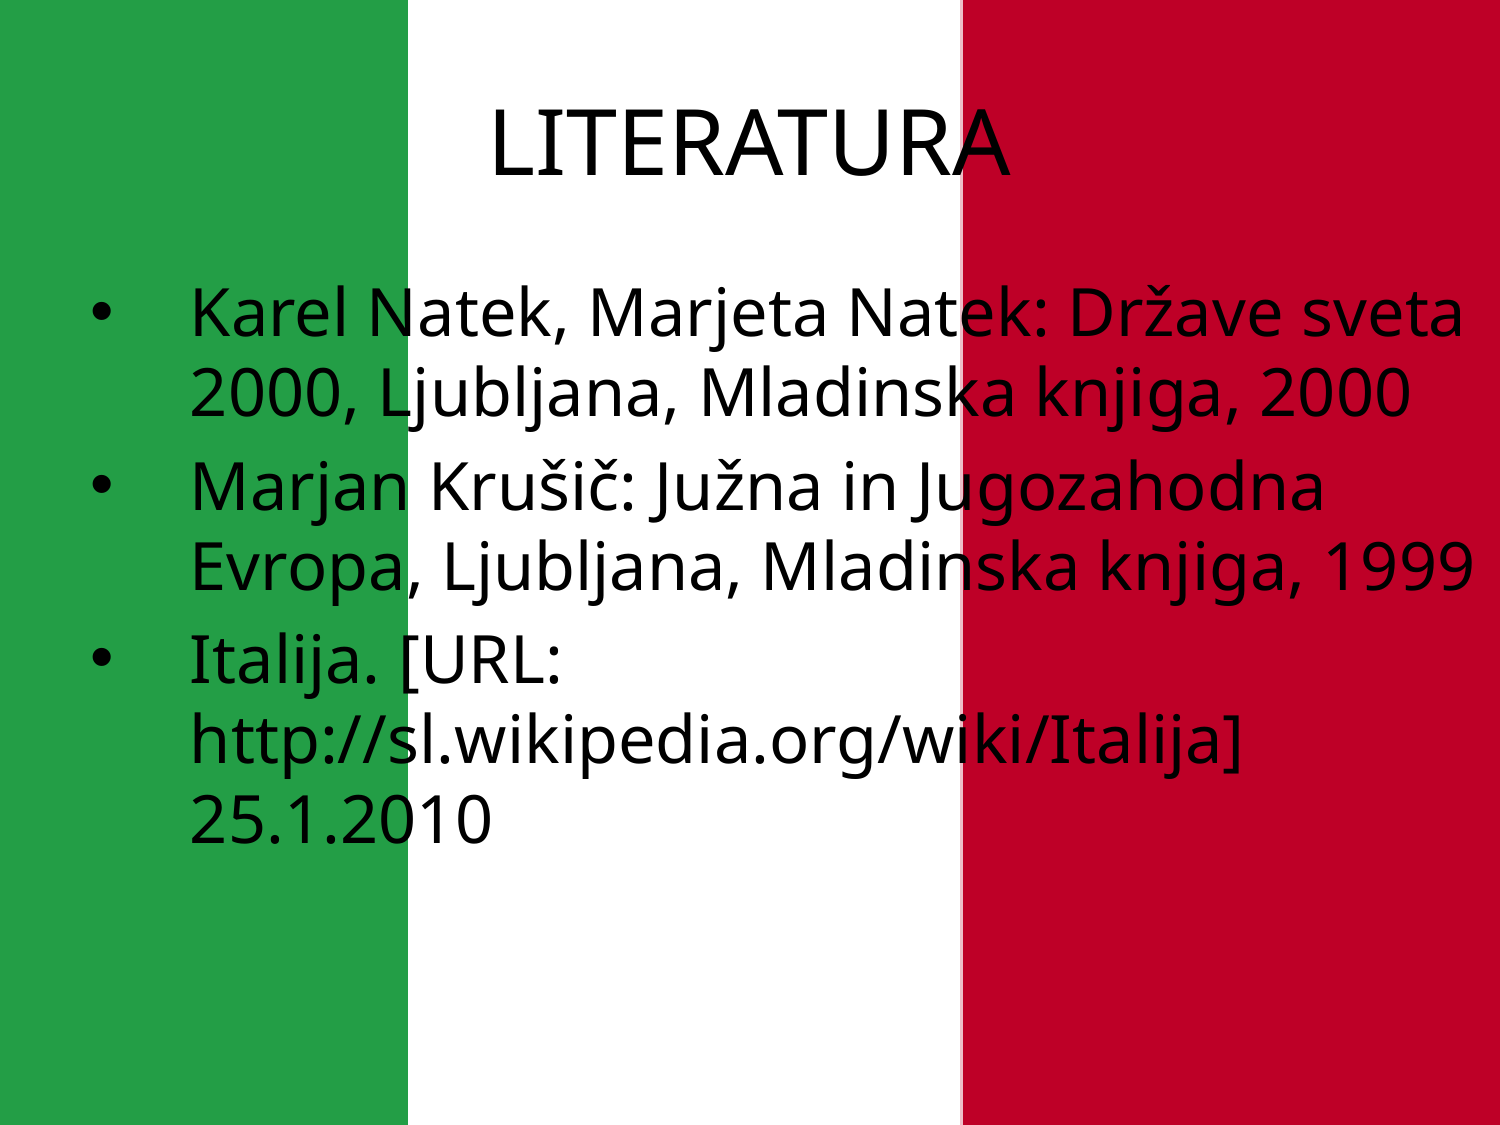

# LITERATURA
Karel Natek, Marjeta Natek: Države sveta 2000, Ljubljana, Mladinska knjiga, 2000
Marjan Krušič: Južna in Jugozahodna Evropa, Ljubljana, Mladinska knjiga, 1999
Italija. [URL: http://sl.wikipedia.org/wiki/Italija] 25.1.2010